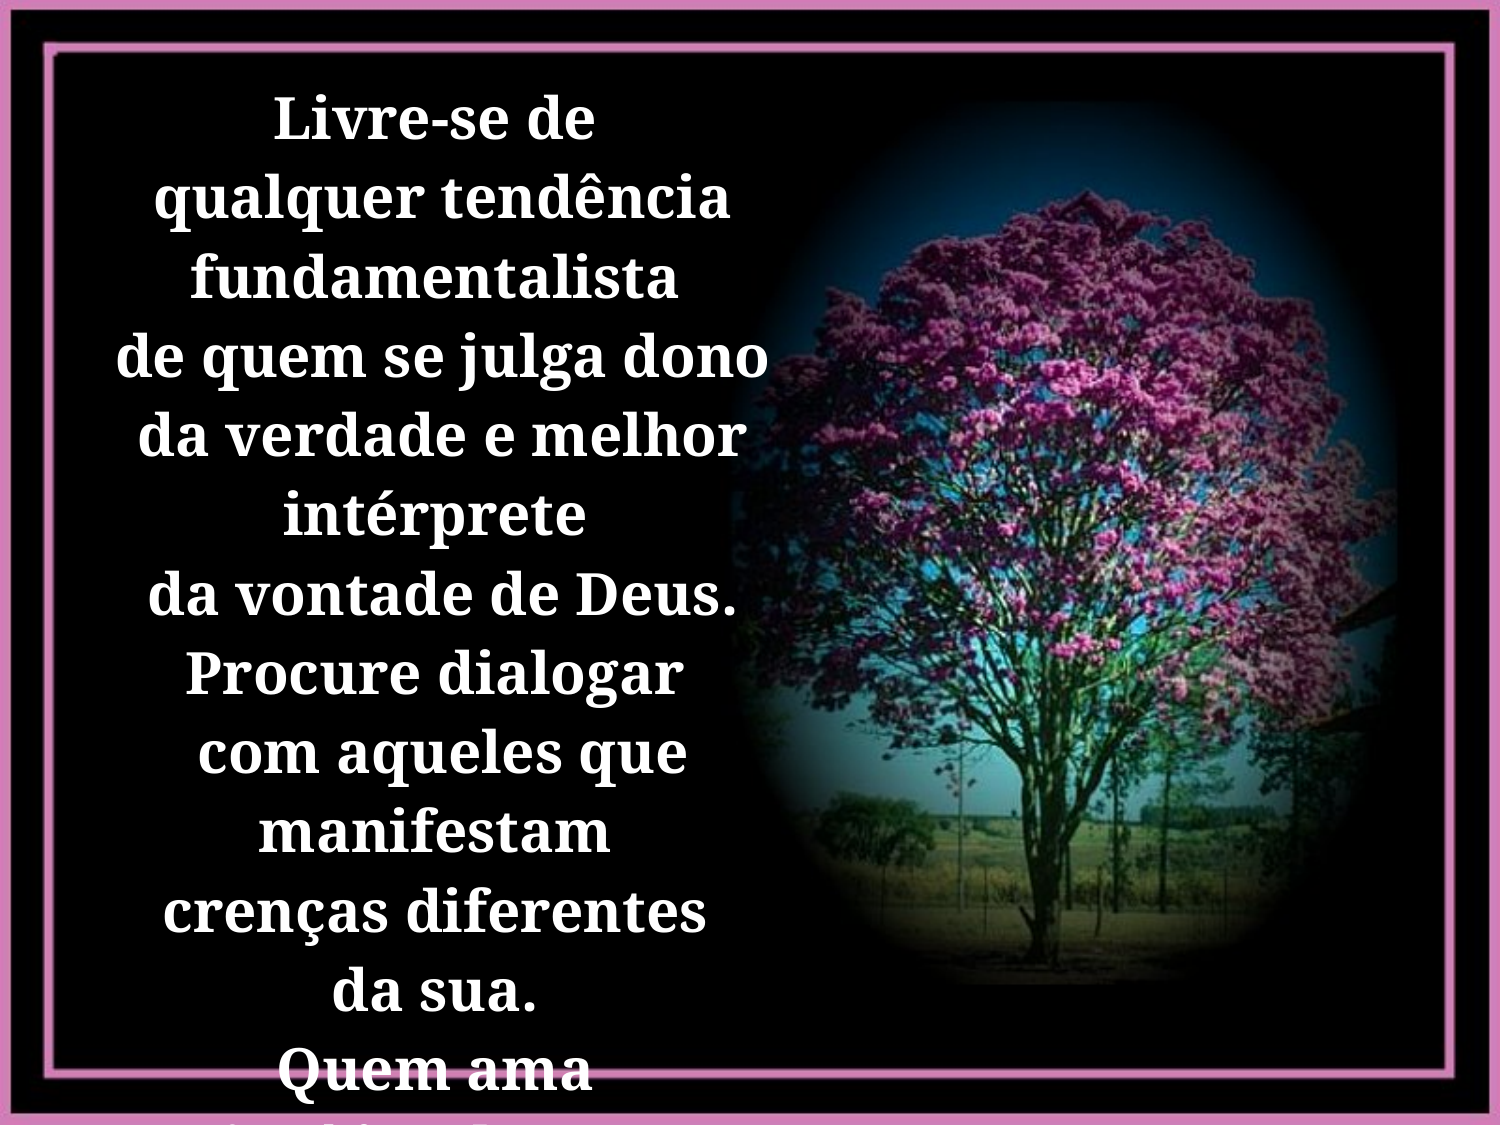

Livre-se de
qualquer tendência fundamentalista
de quem se julga dono da verdade e melhor intérprete
da vontade de Deus. Procure dialogar
com aqueles que manifestam
crenças diferentes
da sua.
Quem ama
não é intolerante.